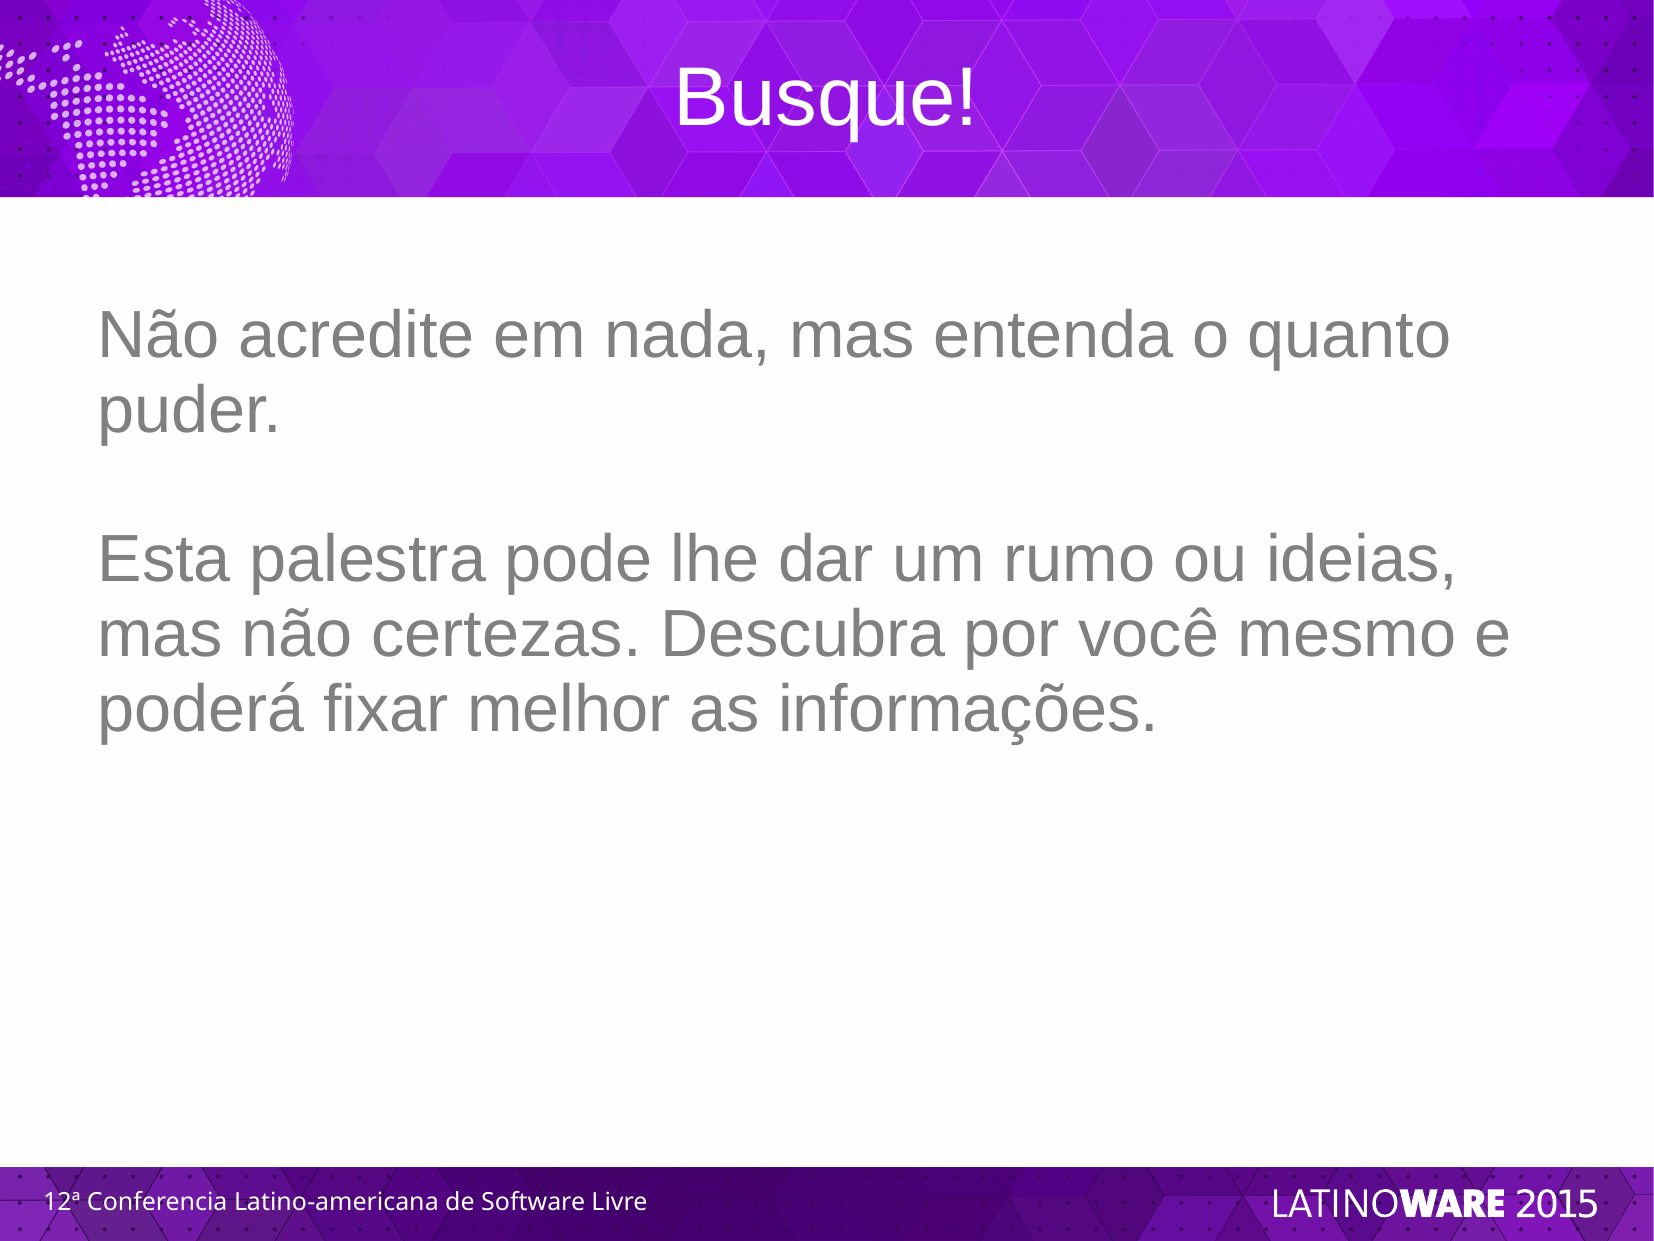

Busque!
Não acredite em nada, mas entenda o quanto puder.
Esta palestra pode lhe dar um rumo ou ideias, mas não certezas. Descubra por você mesmo e poderá fixar melhor as informações.
12ª Conferencia Latino-americana de Software Livre